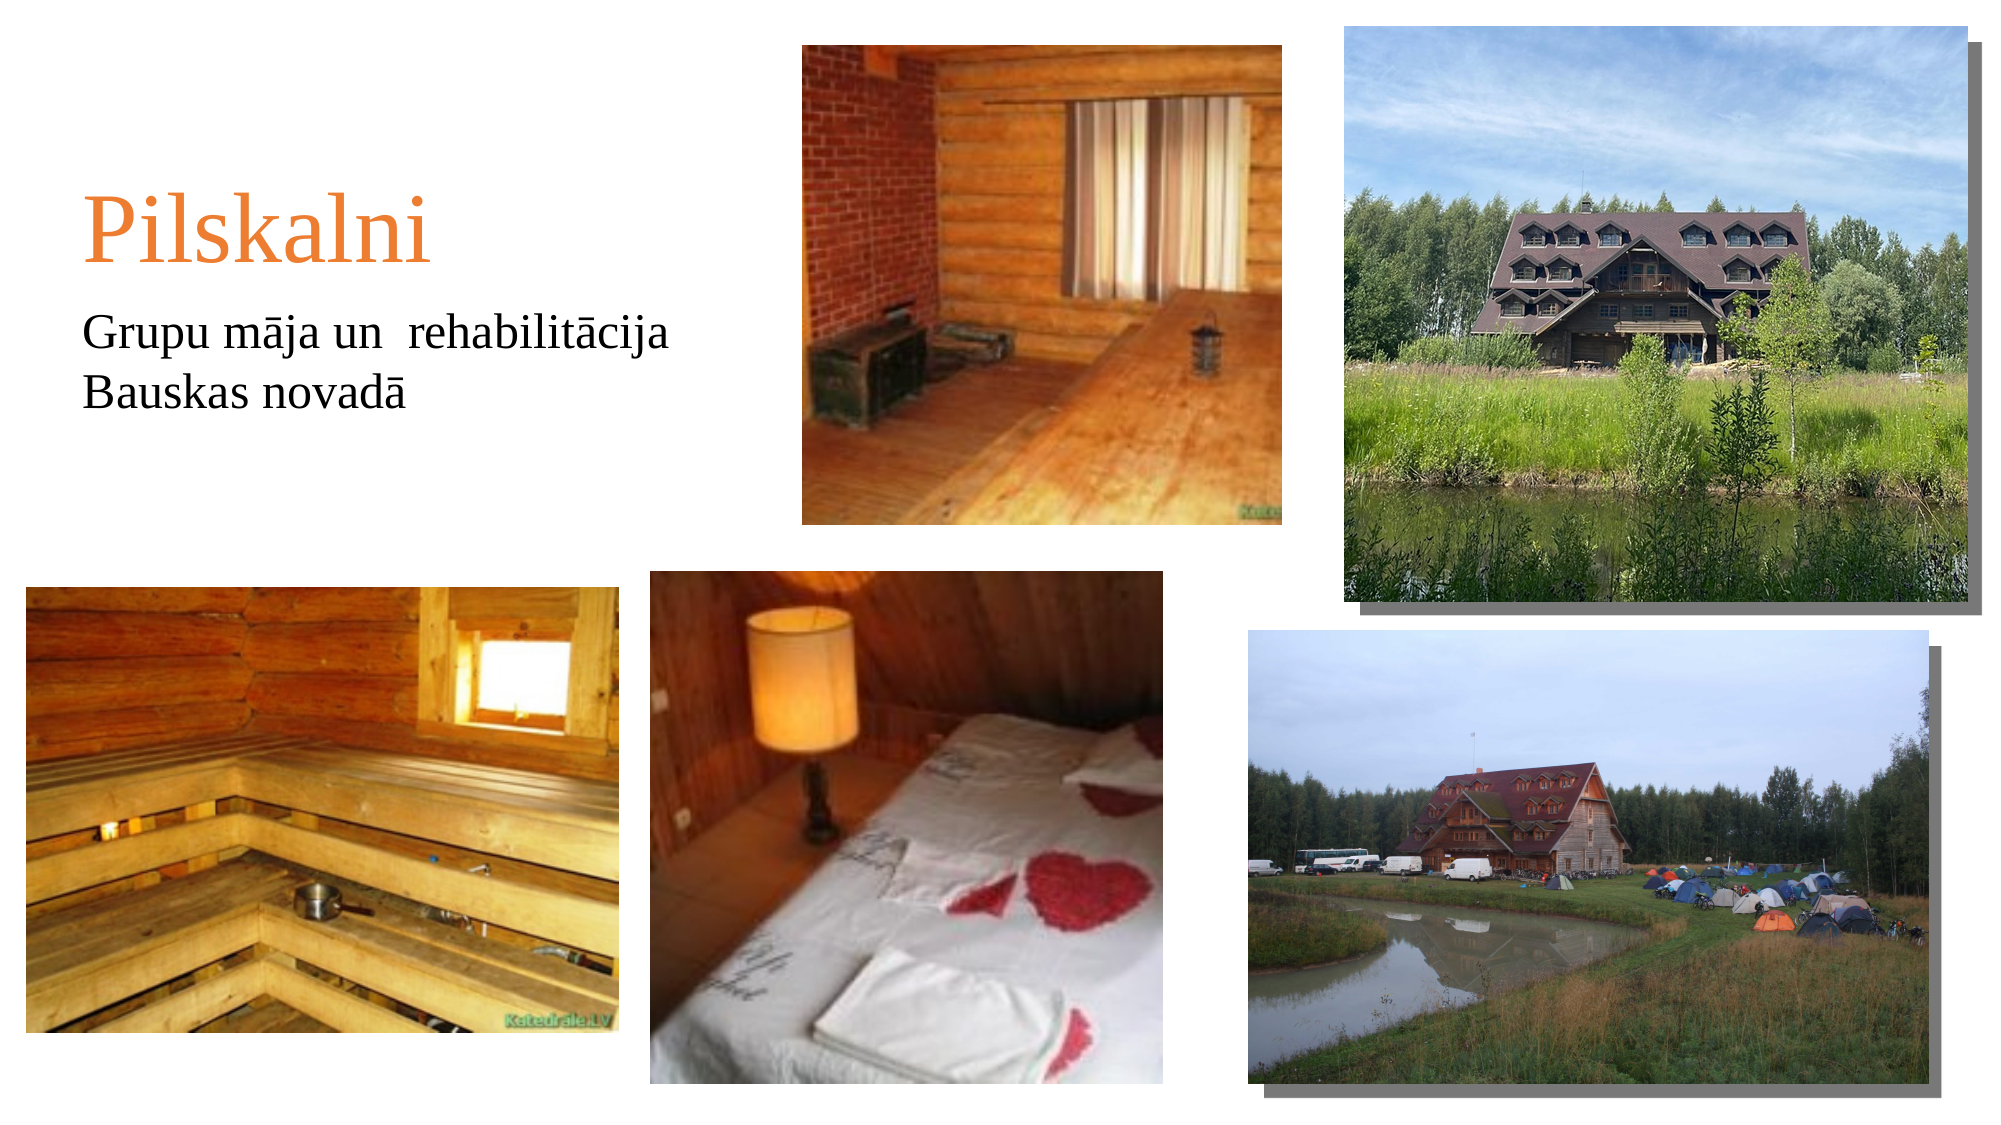

Pilskalni
Grupu māja un rehabilitācija Bauskas novadā